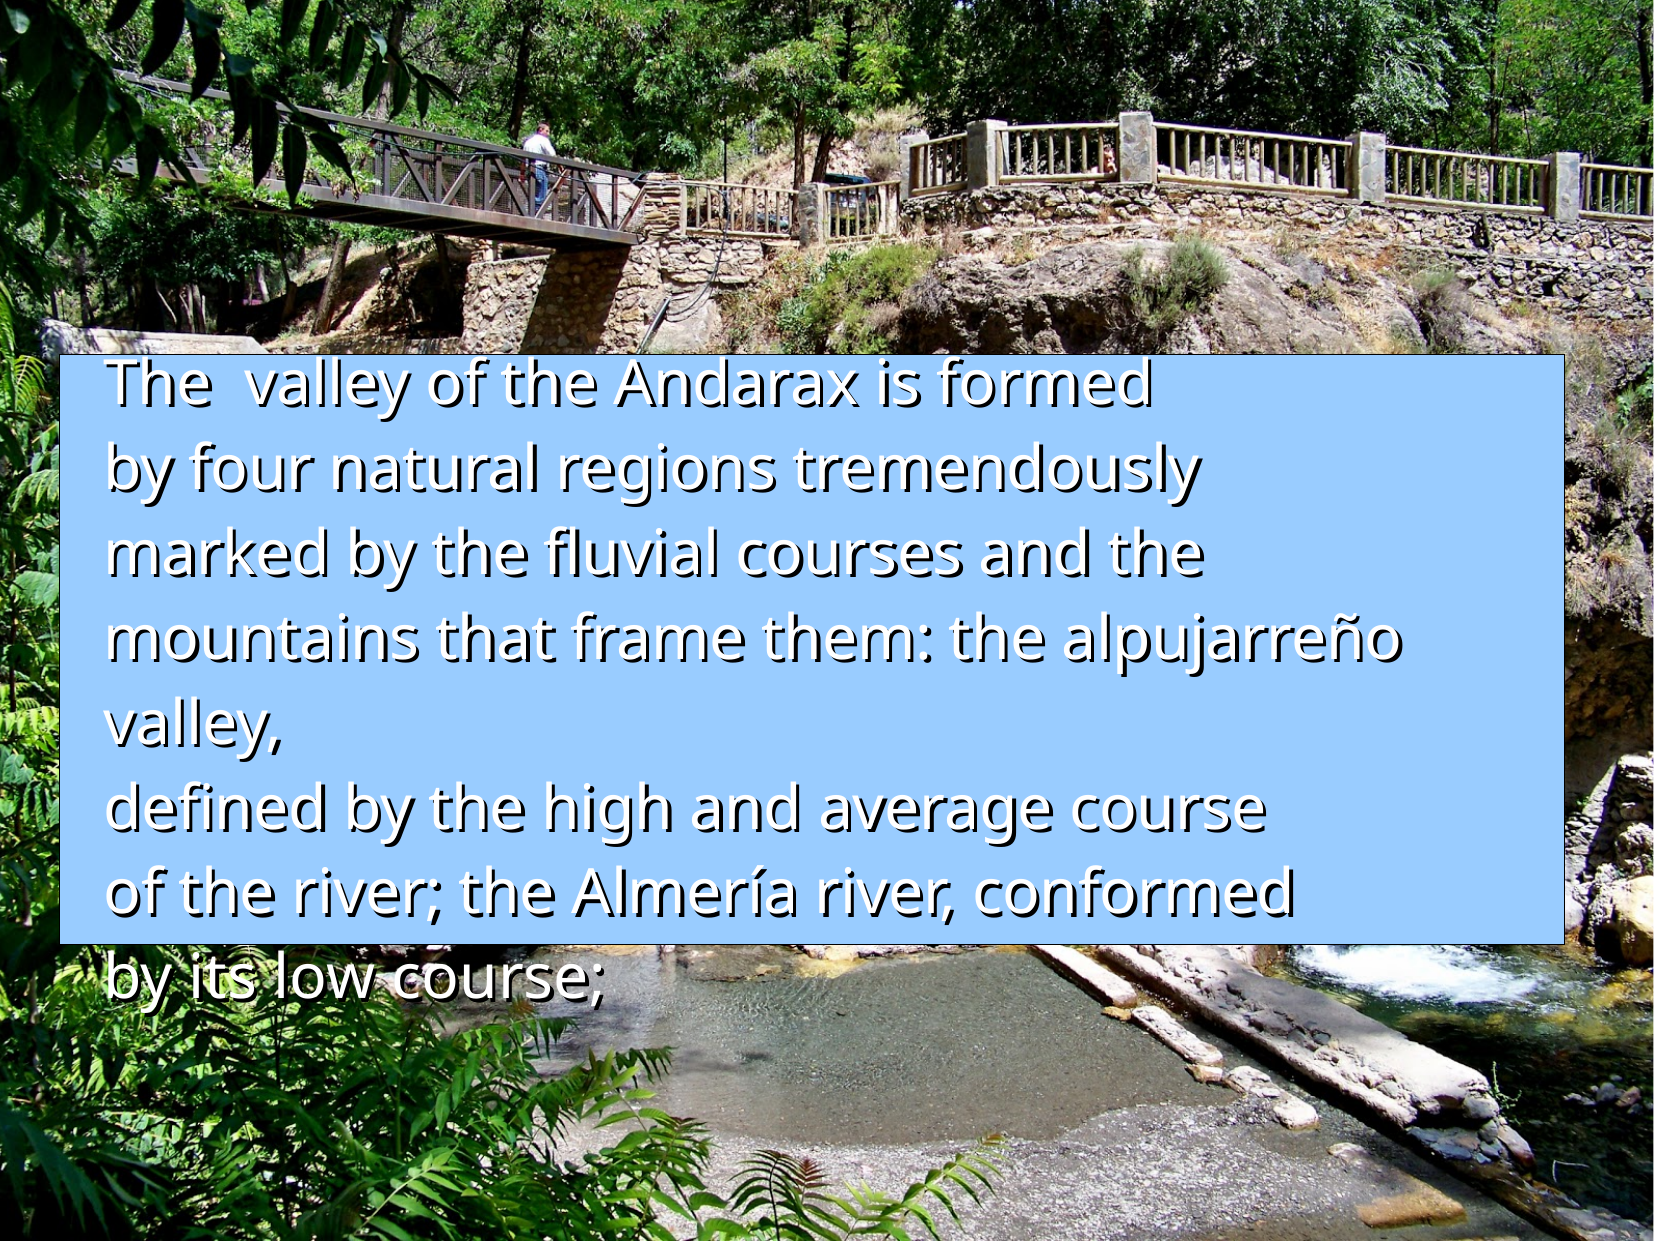

The valley of the Andarax is formed
by four natural regions tremendously
marked by the fluvial courses and the
mountains that frame them: the alpujarreño valley,
defined by the high and average course
of the river; the Almería river, conformed
by its low course;